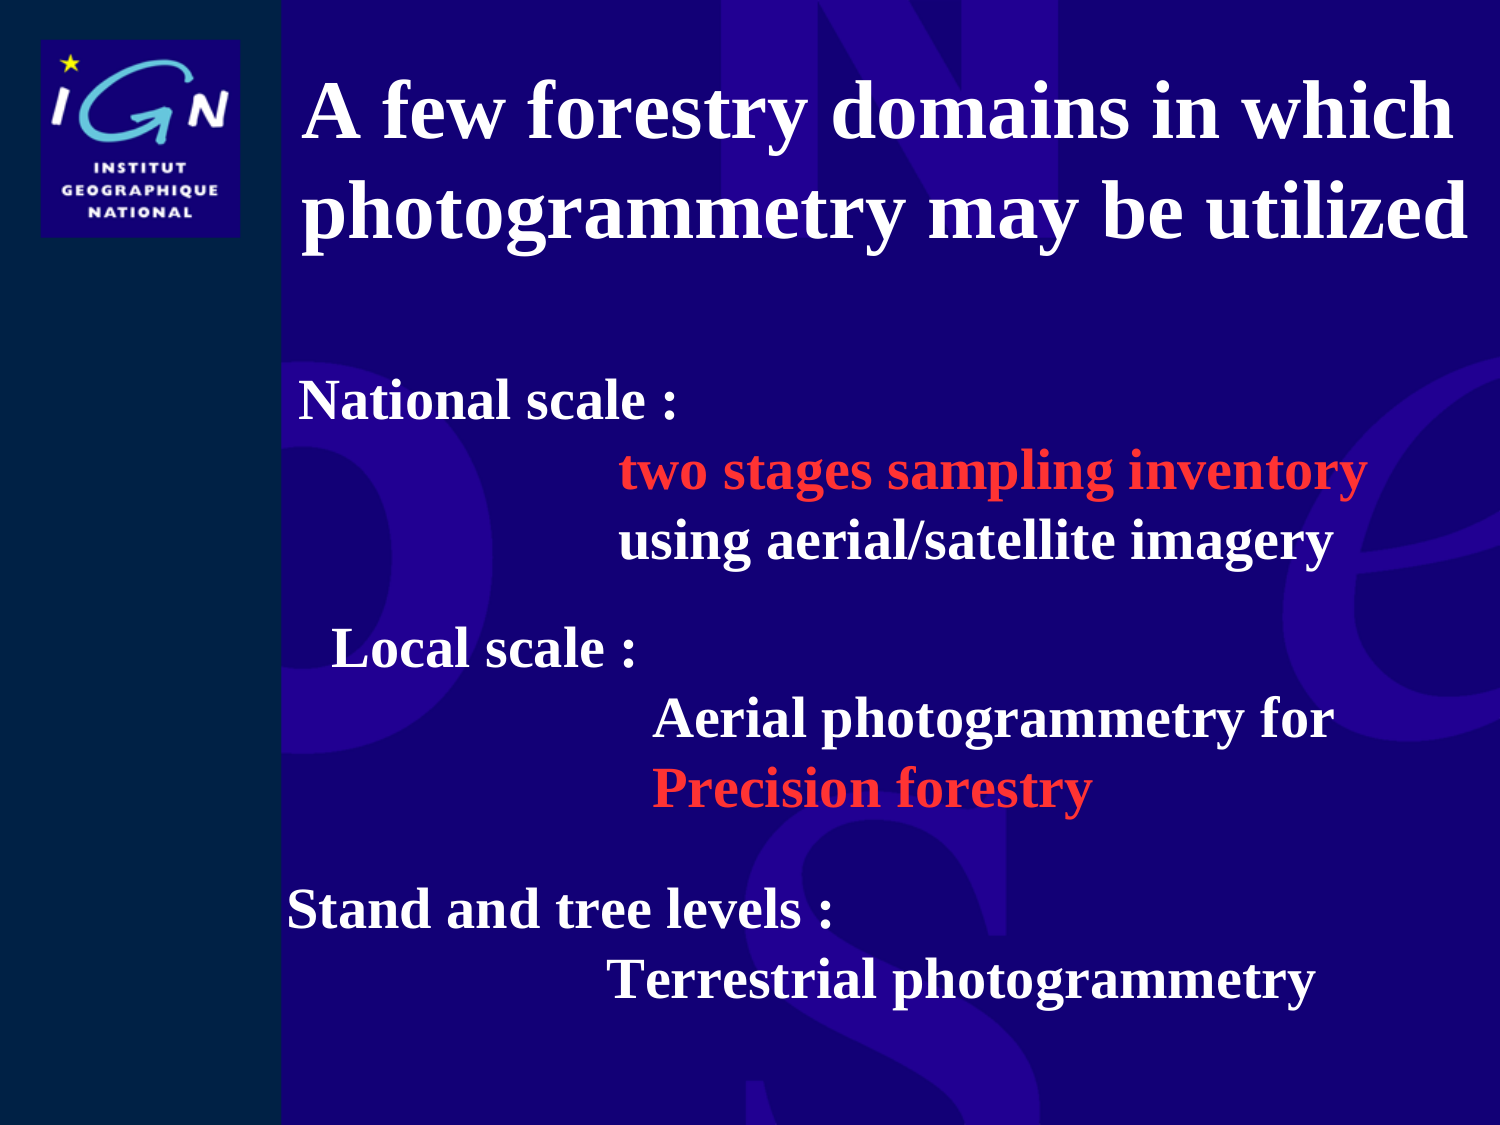

A few forestry domains in which
photogrammetry may be utilized
National scale :
two stages sampling inventory
using aerial/satellite imagery
Local scale :
Aerial photogrammetry for
Precision forestry
Stand and tree levels :
Terrestrial photogrammetry